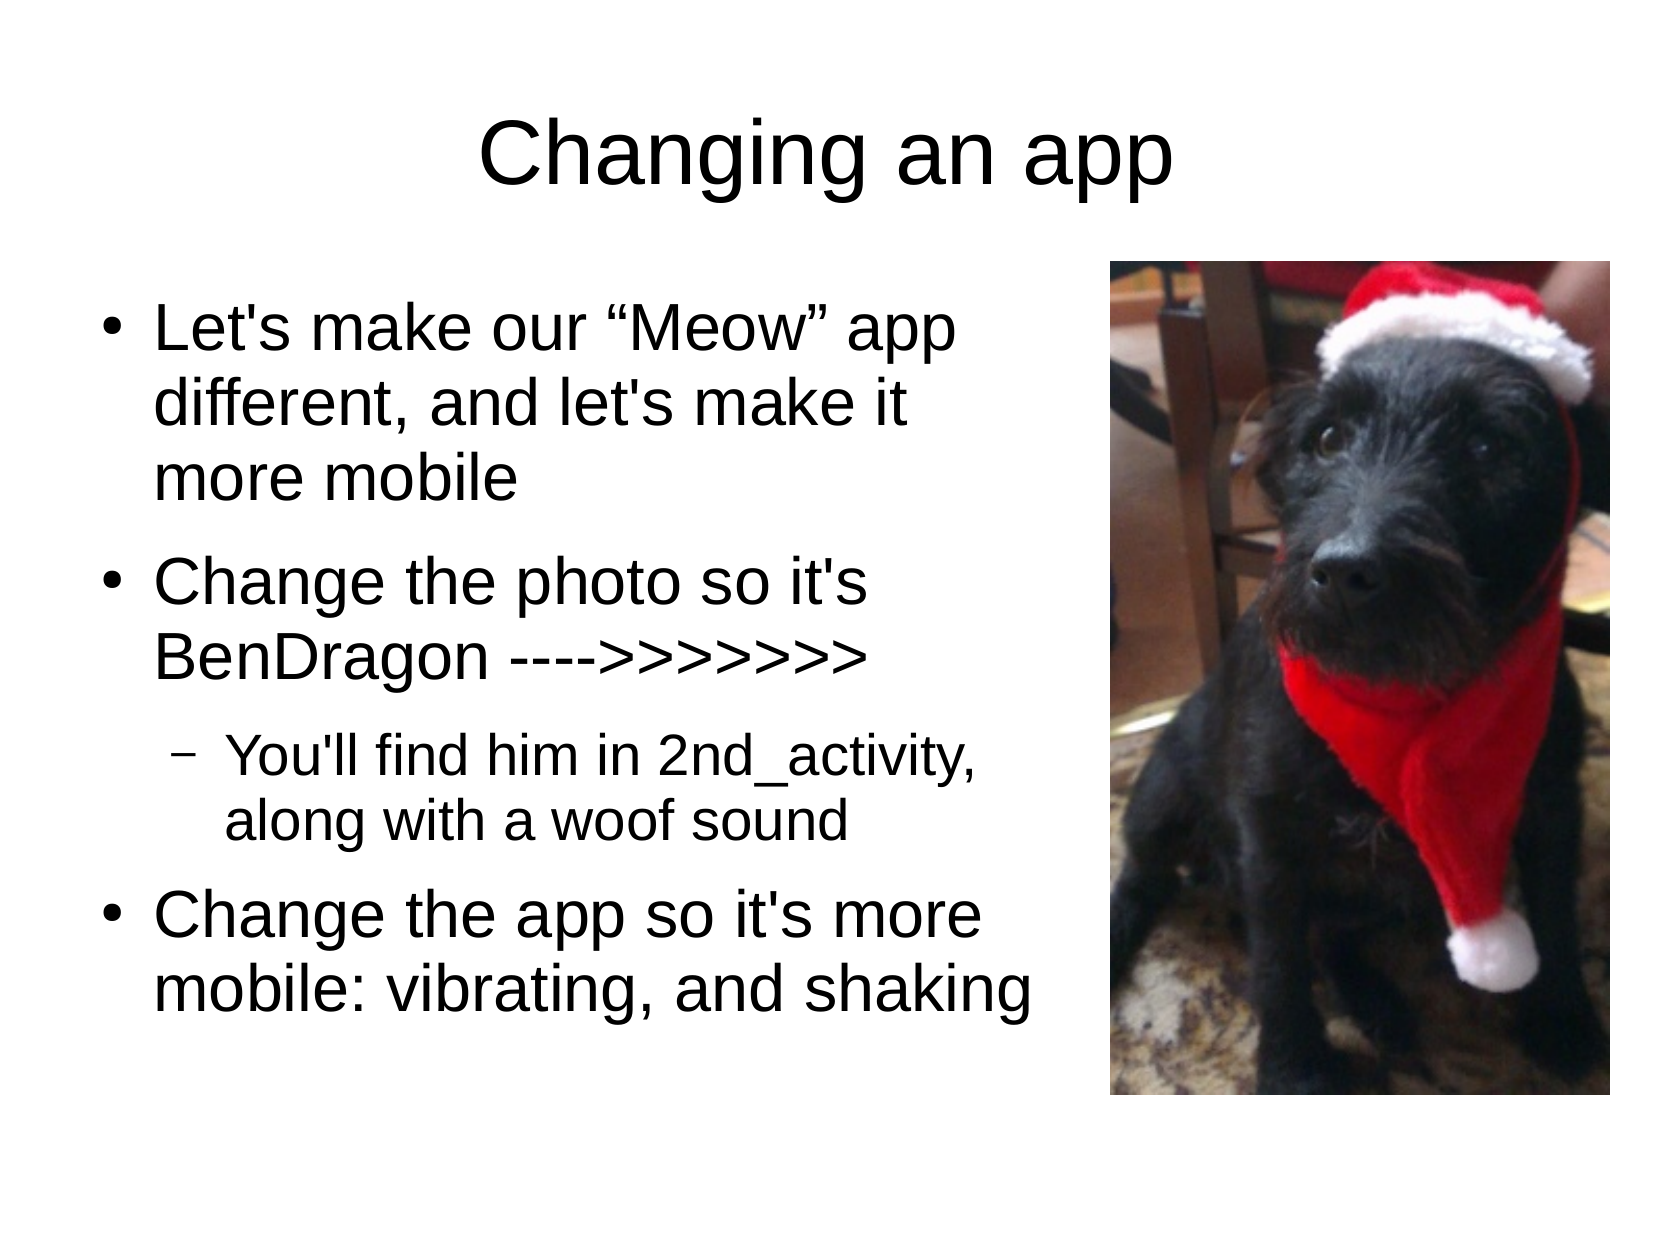

# Changing an app
Let's make our “Meow” app different, and let's make it more mobile
Change the photo so it's BenDragon ---->>>>>>>
You'll find him in 2nd_activity, along with a woof sound
Change the app so it's more mobile: vibrating, and shaking